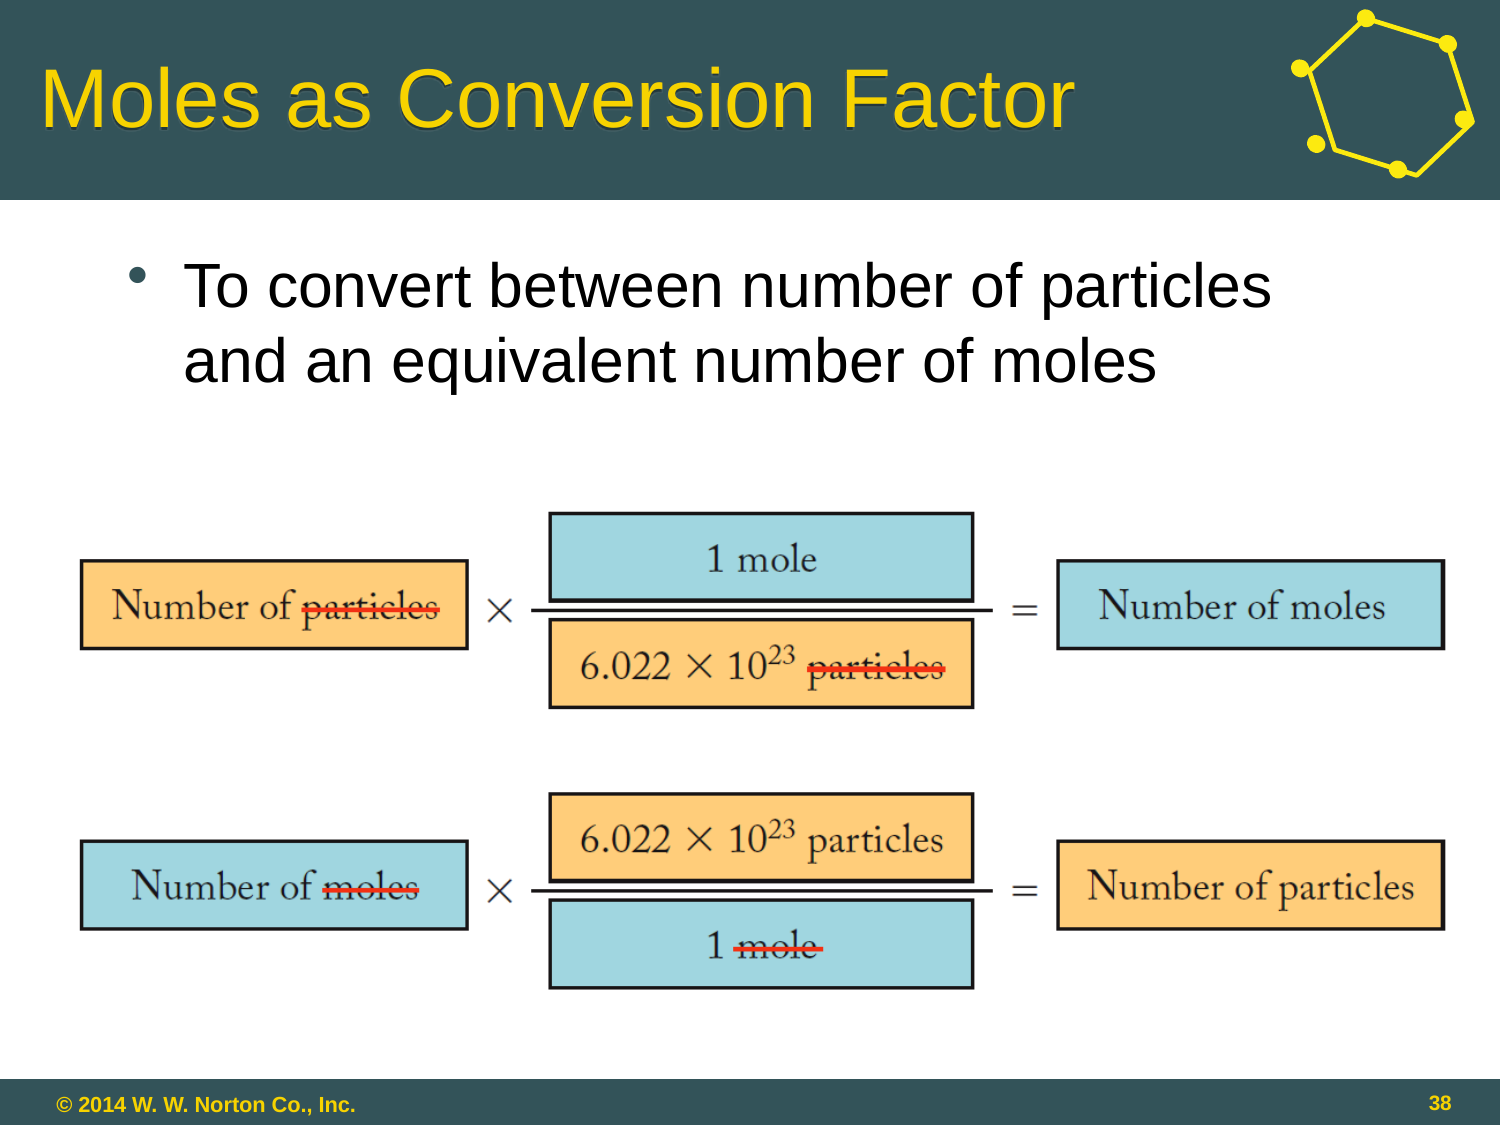

Moles as Conversion Factor
# To convert between number of particles and an equivalent number of moles